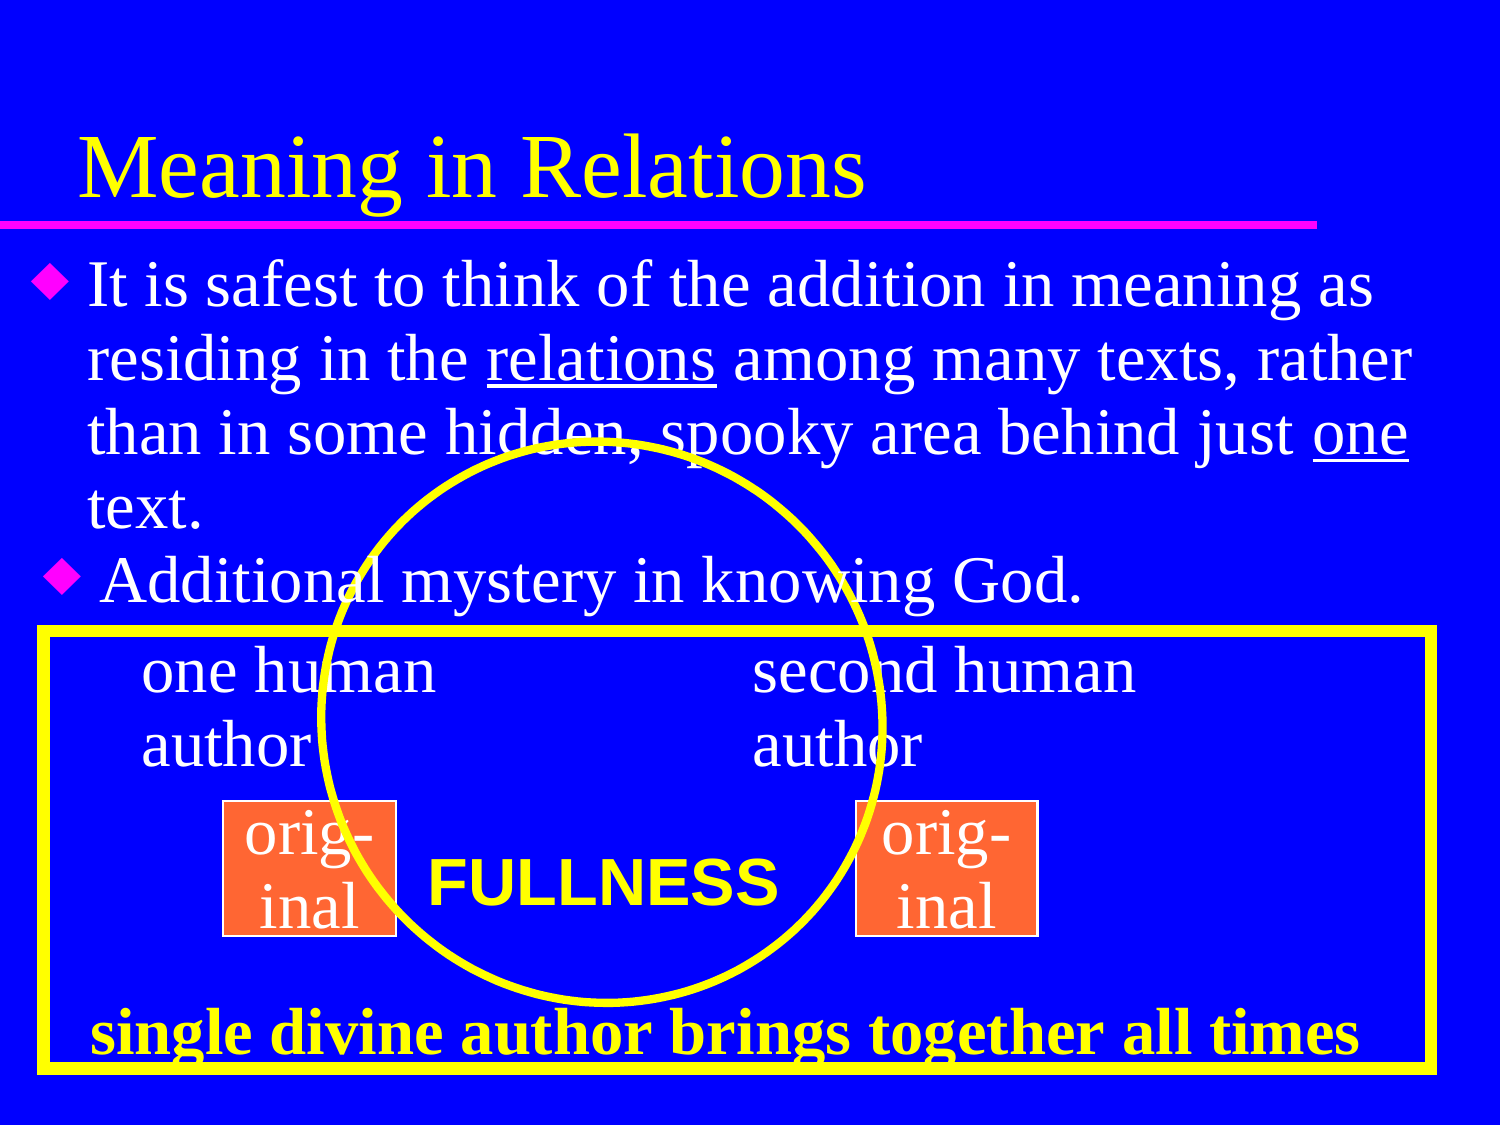

# Meaning in Relations
It is safest to think of the addition in meaning as residing in the relations among many texts, rather than in some hidden, spooky area behind just one text.
FULLNESS
single divine author brings together all times
Additional mystery in knowing God.
one human author
orig-
inal
second human author
orig-
inal